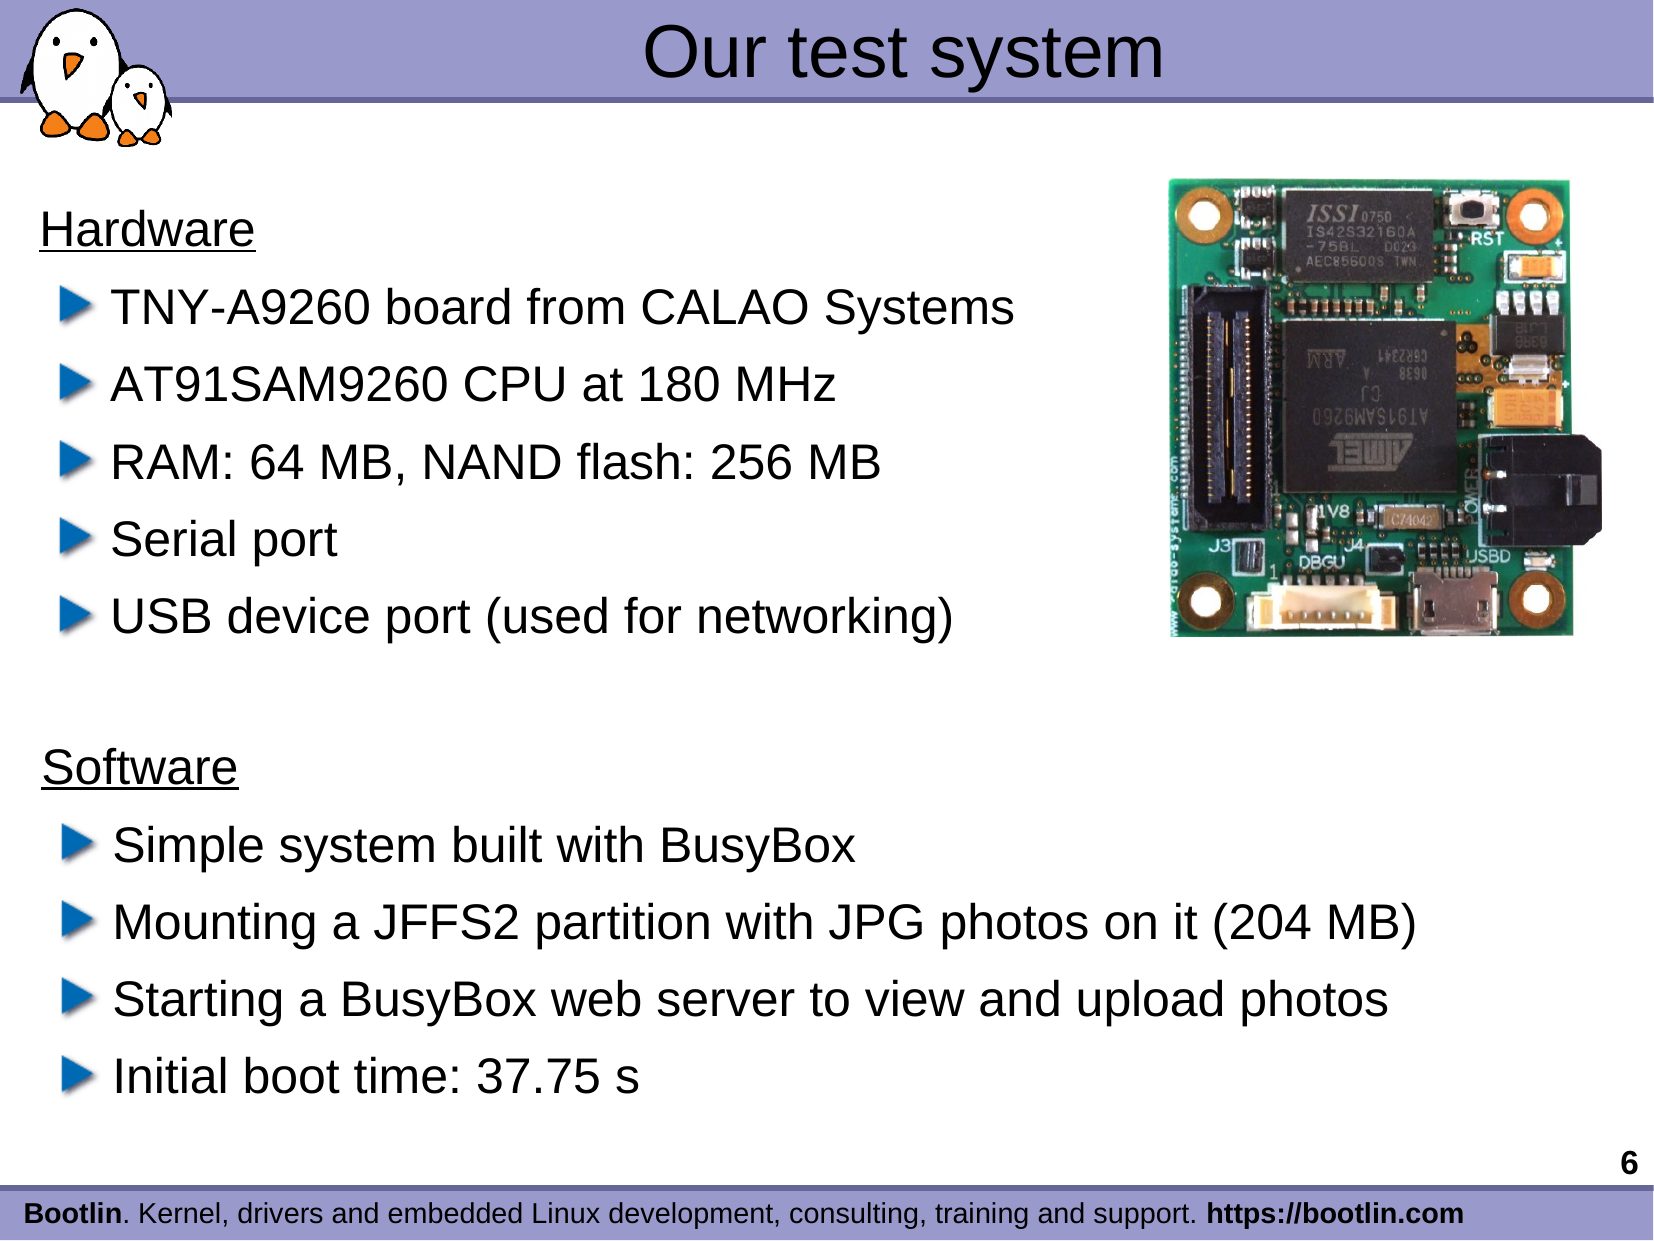

# Our test system
Hardware
TNY-A9260 board from CALAO Systems
AT91SAM9260 CPU at 180 MHz
RAM: 64 MB, NAND flash: 256 MB
Serial port
USB device port (used for networking)
Software
Simple system built with BusyBox
Mounting a JFFS2 partition with JPG photos on it (204 MB)
Starting a BusyBox web server to view and upload photos
Initial boot time: 37.75 s